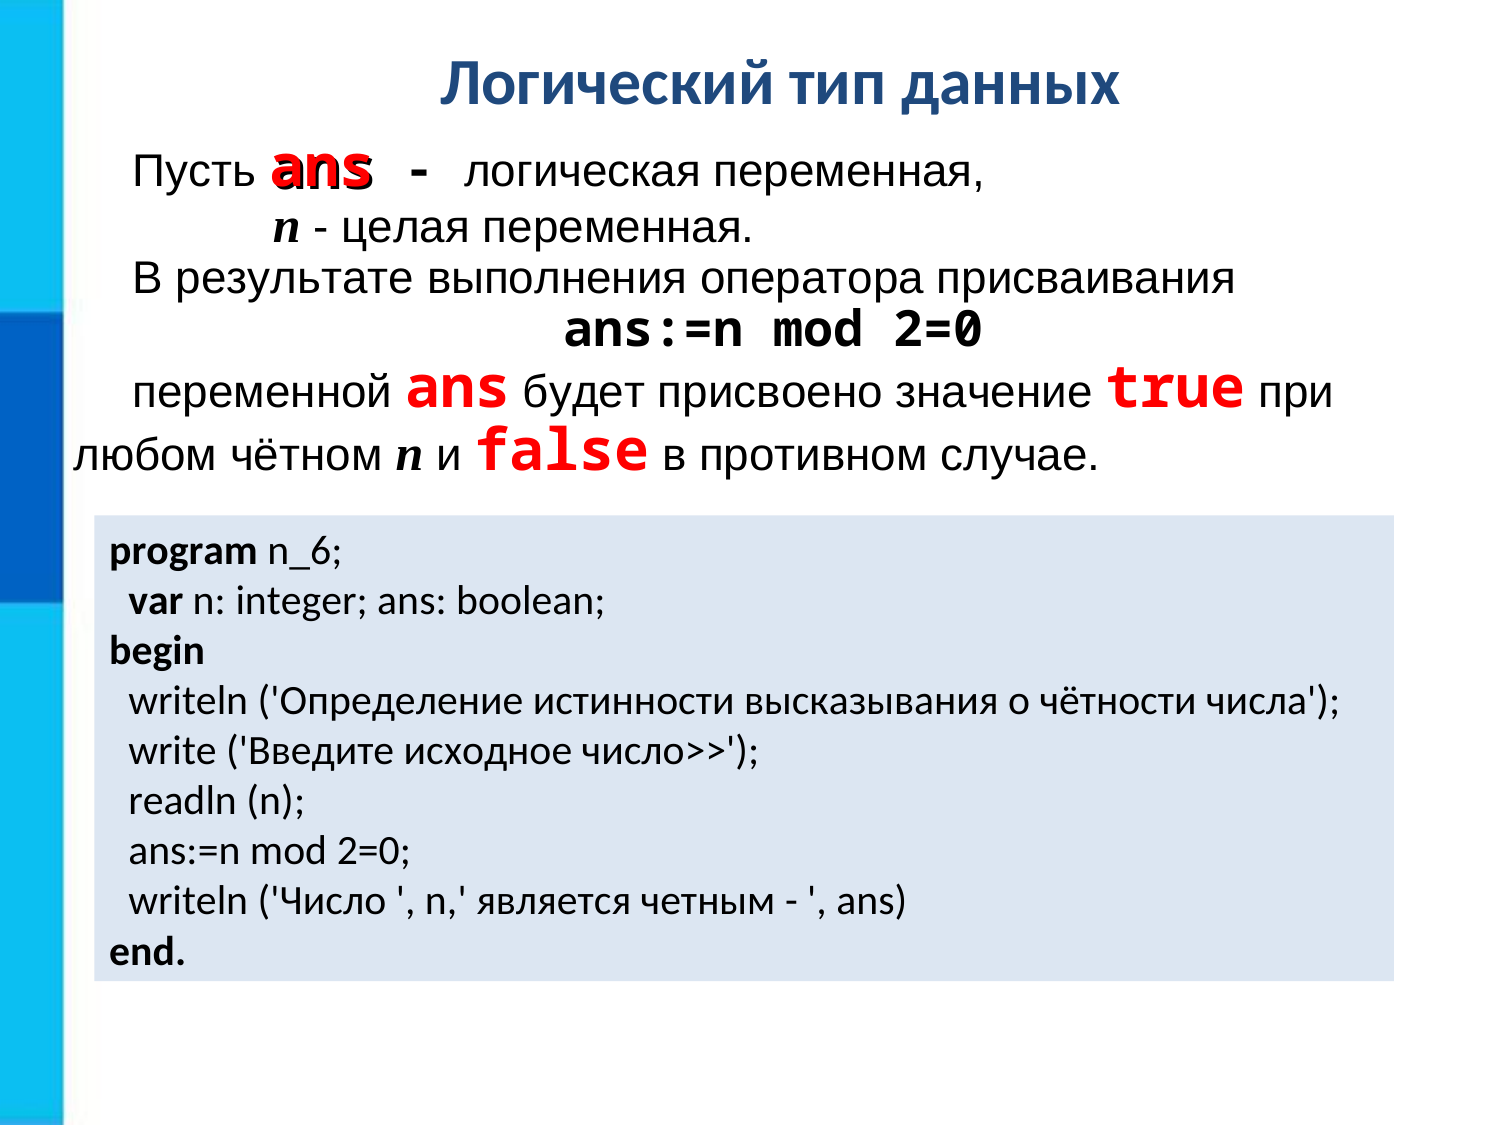

Логический тип данных
Пусть ans - логическая переменная,
 n - целая переменная.
В результате выполнения оператора присваивания
ans:=n mod 2=0
переменной ans будет присвоено значение true при любом чётном n и false в противном случае.
program n_6;
 var n: integer; ans: boolean;
begin
 writeln ('Определение истинности высказывания о чётности числа');
 write ('Введите исходное число>>');
 readln (n);
 ans:=n mod 2=0;
 writeln ('Число ', n,' является четным - ', ans)
end.